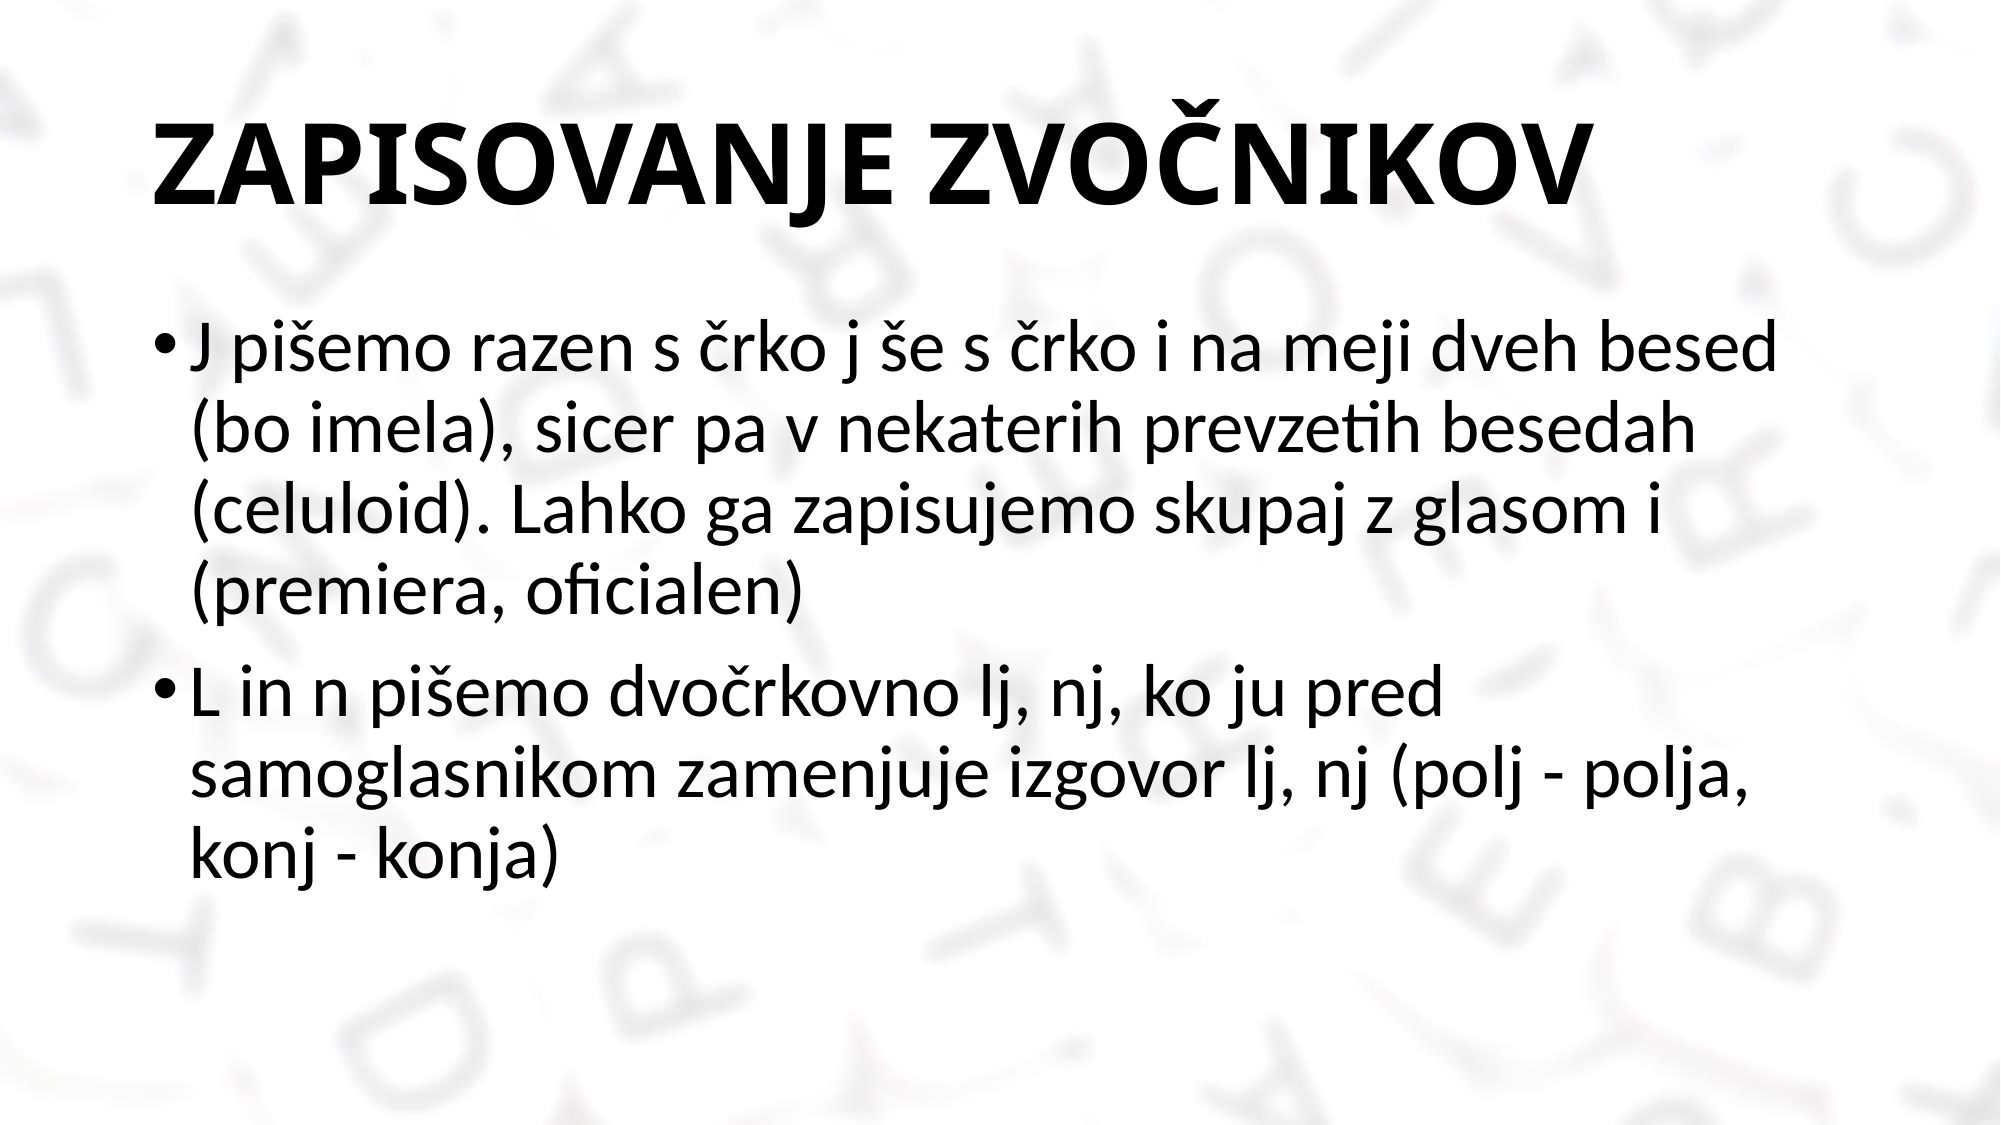

# ZAPISOVANJE ZVOČNIKOV
J pišemo razen s črko j še s črko i na meji dveh besed (bo imela), sicer pa v nekaterih prevzetih besedah (celuloid). Lahko ga zapisujemo skupaj z glasom i (premiera, oficialen)
L in n pišemo dvočrkovno lj, nj, ko ju pred samoglasnikom zamenjuje izgovor lj, nj (polj - polja, konj - konja)